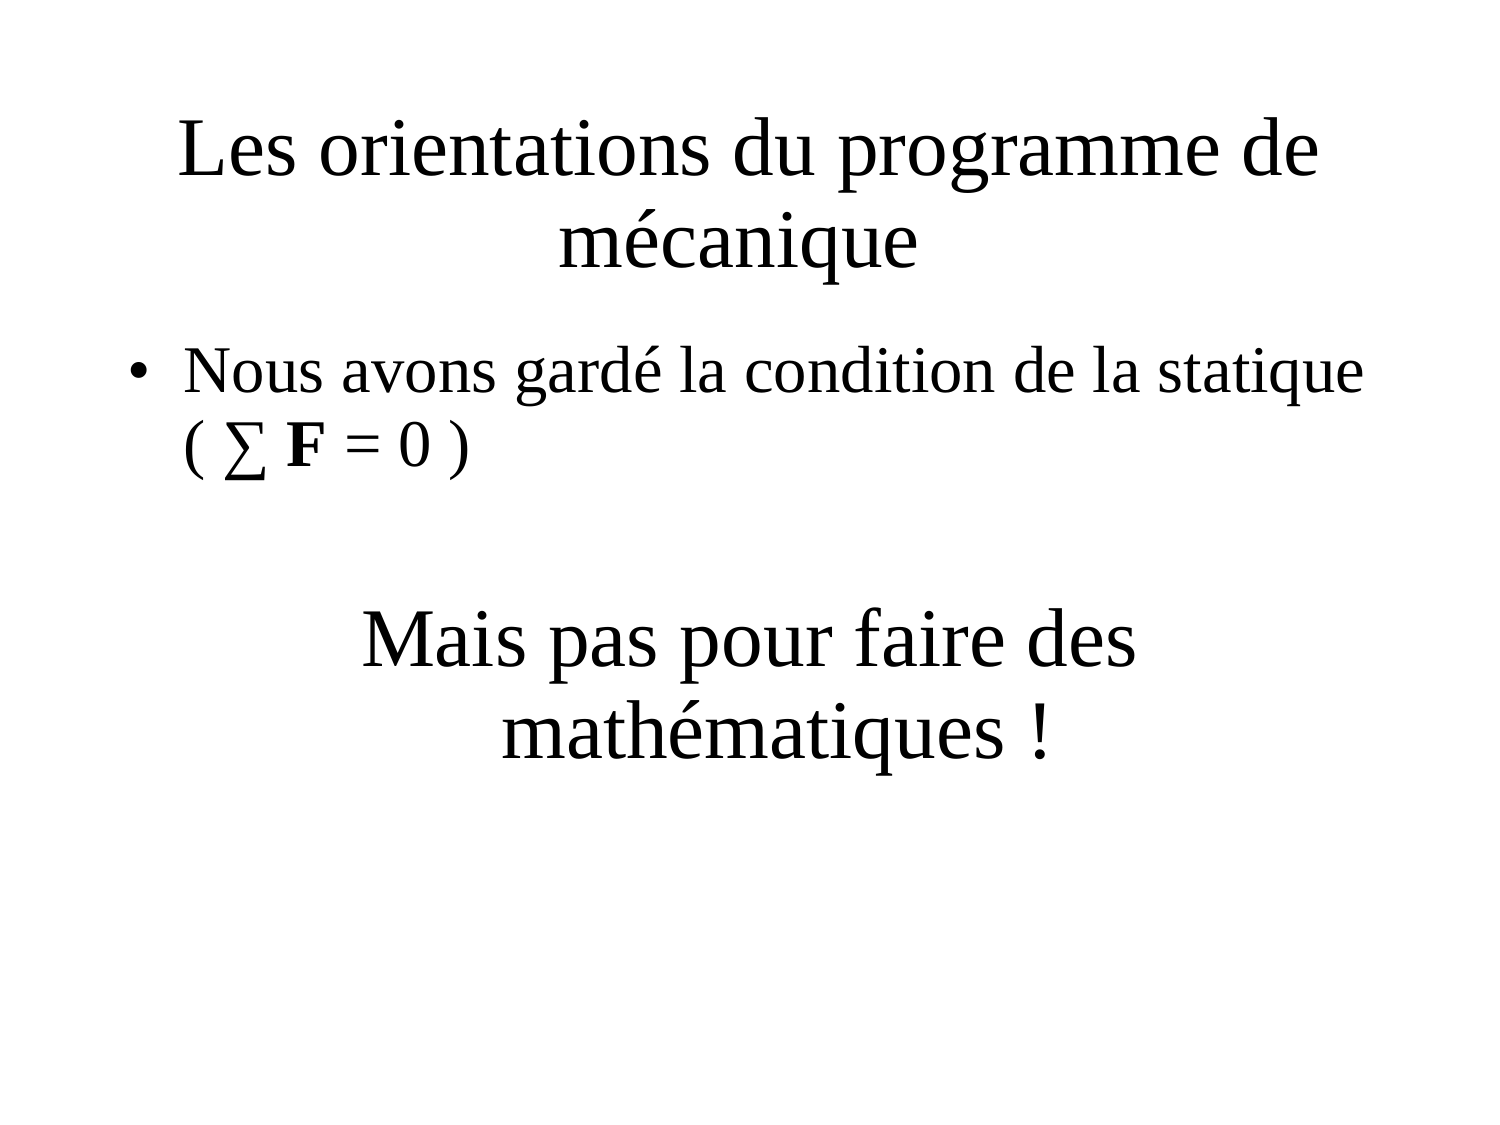

# Les orientations du programme de mécanique
Nous avons gardé la condition de la statique ( ∑ F = 0 )
Mais pas pour faire des mathématiques !